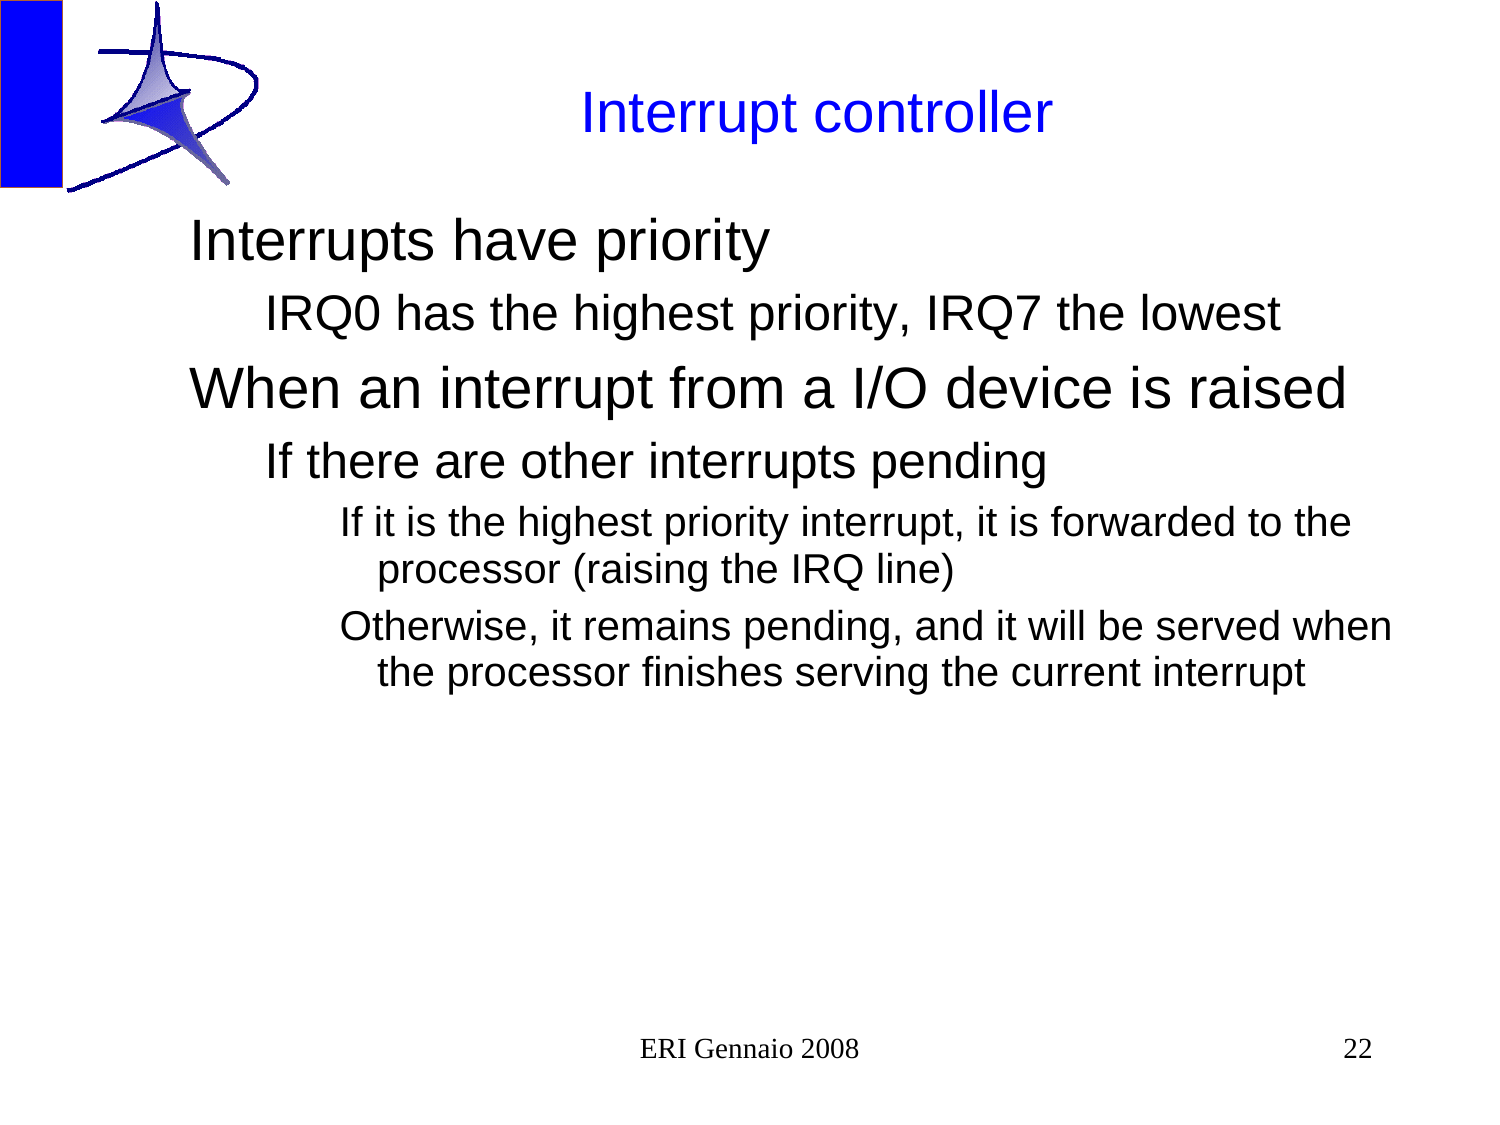

# Interrupt controller
Interrupts have priority
IRQ0 has the highest priority, IRQ7 the lowest
When an interrupt from a I/O device is raised
If there are other interrupts pending
If it is the highest priority interrupt, it is forwarded to the processor (raising the IRQ line)
Otherwise, it remains pending, and it will be served when the processor finishes serving the current interrupt
ERI Gennaio 2008
22